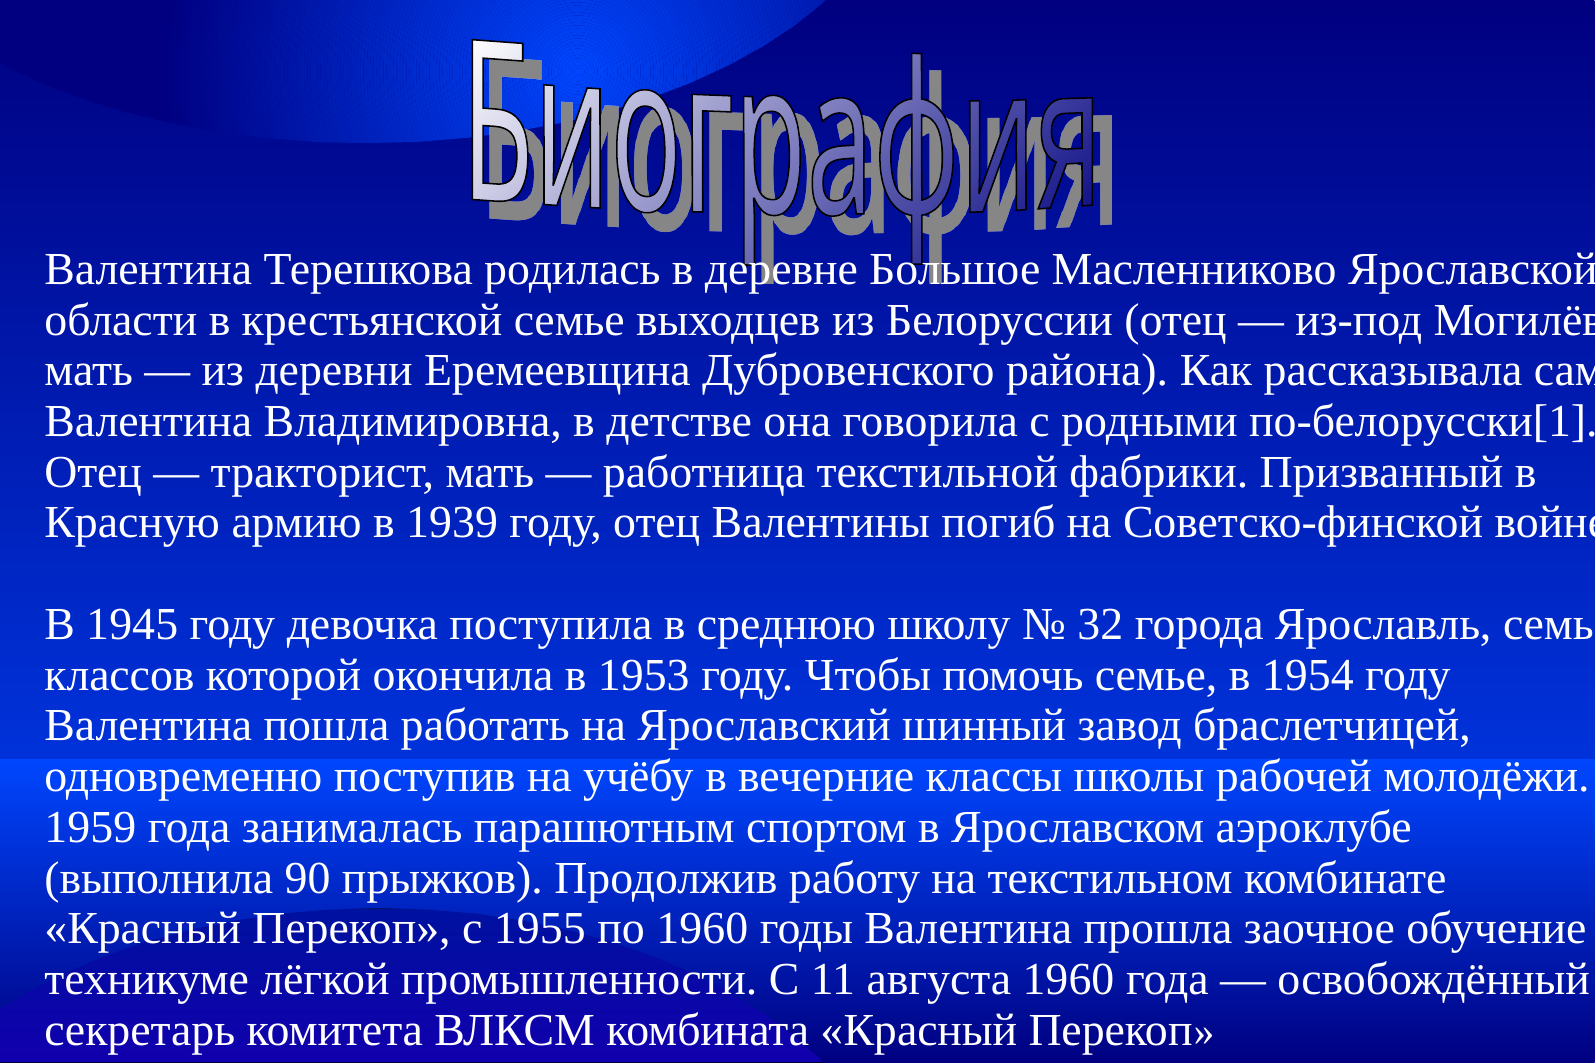

#
Биография
Валентина Терешкова родилась в деревне Большое Масленниково Ярославской области в крестьянской семье выходцев из Белоруссии (отец — из-под Могилёва, мать — из деревни Еремеевщина Дубровенского района). Как рассказывала сама Валентина Владимировна, в детстве она говорила с родными по-белорусски[1]. Отец — тракторист, мать — работница текстильной фабрики. Призванный в Красную армию в 1939 году, отец Валентины погиб на Советско-финской войне.
В 1945 году девочка поступила в среднюю школу № 32 города Ярославль, семь классов которой окончила в 1953 году. Чтобы помочь семье, в 1954 году Валентина пошла работать на Ярославский шинный завод браслетчицей, одновременно поступив на учёбу в вечерние классы школы рабочей молодёжи. С 1959 года занималась парашютным спортом в Ярославском аэроклубе (выполнила 90 прыжков). Продолжив работу на текстильном комбинате «Красный Перекоп», с 1955 по 1960 годы Валентина прошла заочное обучение в техникуме лёгкой промышленности. С 11 августа 1960 года — освобождённый секретарь комитета ВЛКСМ комбината «Красный Перекоп»